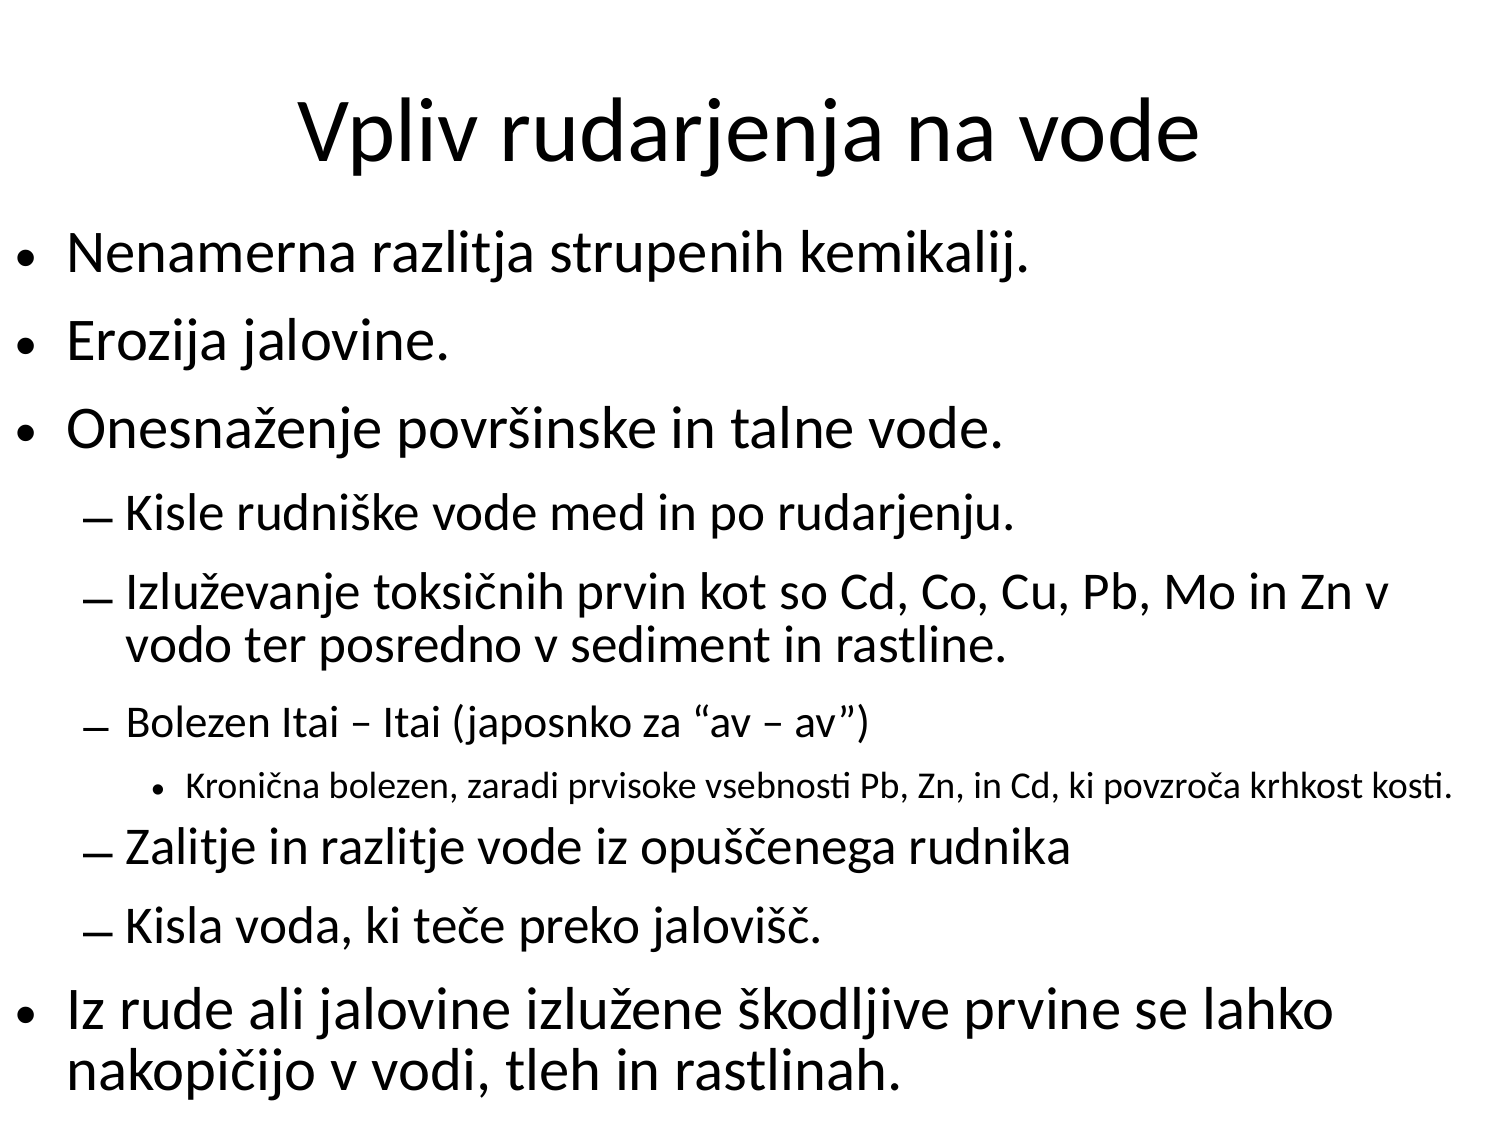

# Vpliv rudarjenja na vode
Nenamerna razlitja strupenih kemikalij.
Erozija jalovine.
Onesnaženje površinske in talne vode.
Kisle rudniške vode med in po rudarjenju.
Izluževanje toksičnih prvin kot so Cd, Co, Cu, Pb, Mo in Zn v vodo ter posredno v sediment in rastline.
Bolezen Itai – Itai (japosnko za “av – av”)
Kronična bolezen, zaradi prvisoke vsebnosti Pb, Zn, in Cd, ki povzroča krhkost kosti.
Zalitje in razlitje vode iz opuščenega rudnika
Kisla voda, ki teče preko jalovišč.
Iz rude ali jalovine izlužene škodljive prvine se lahko nakopičijo v vodi, tleh in rastlinah.